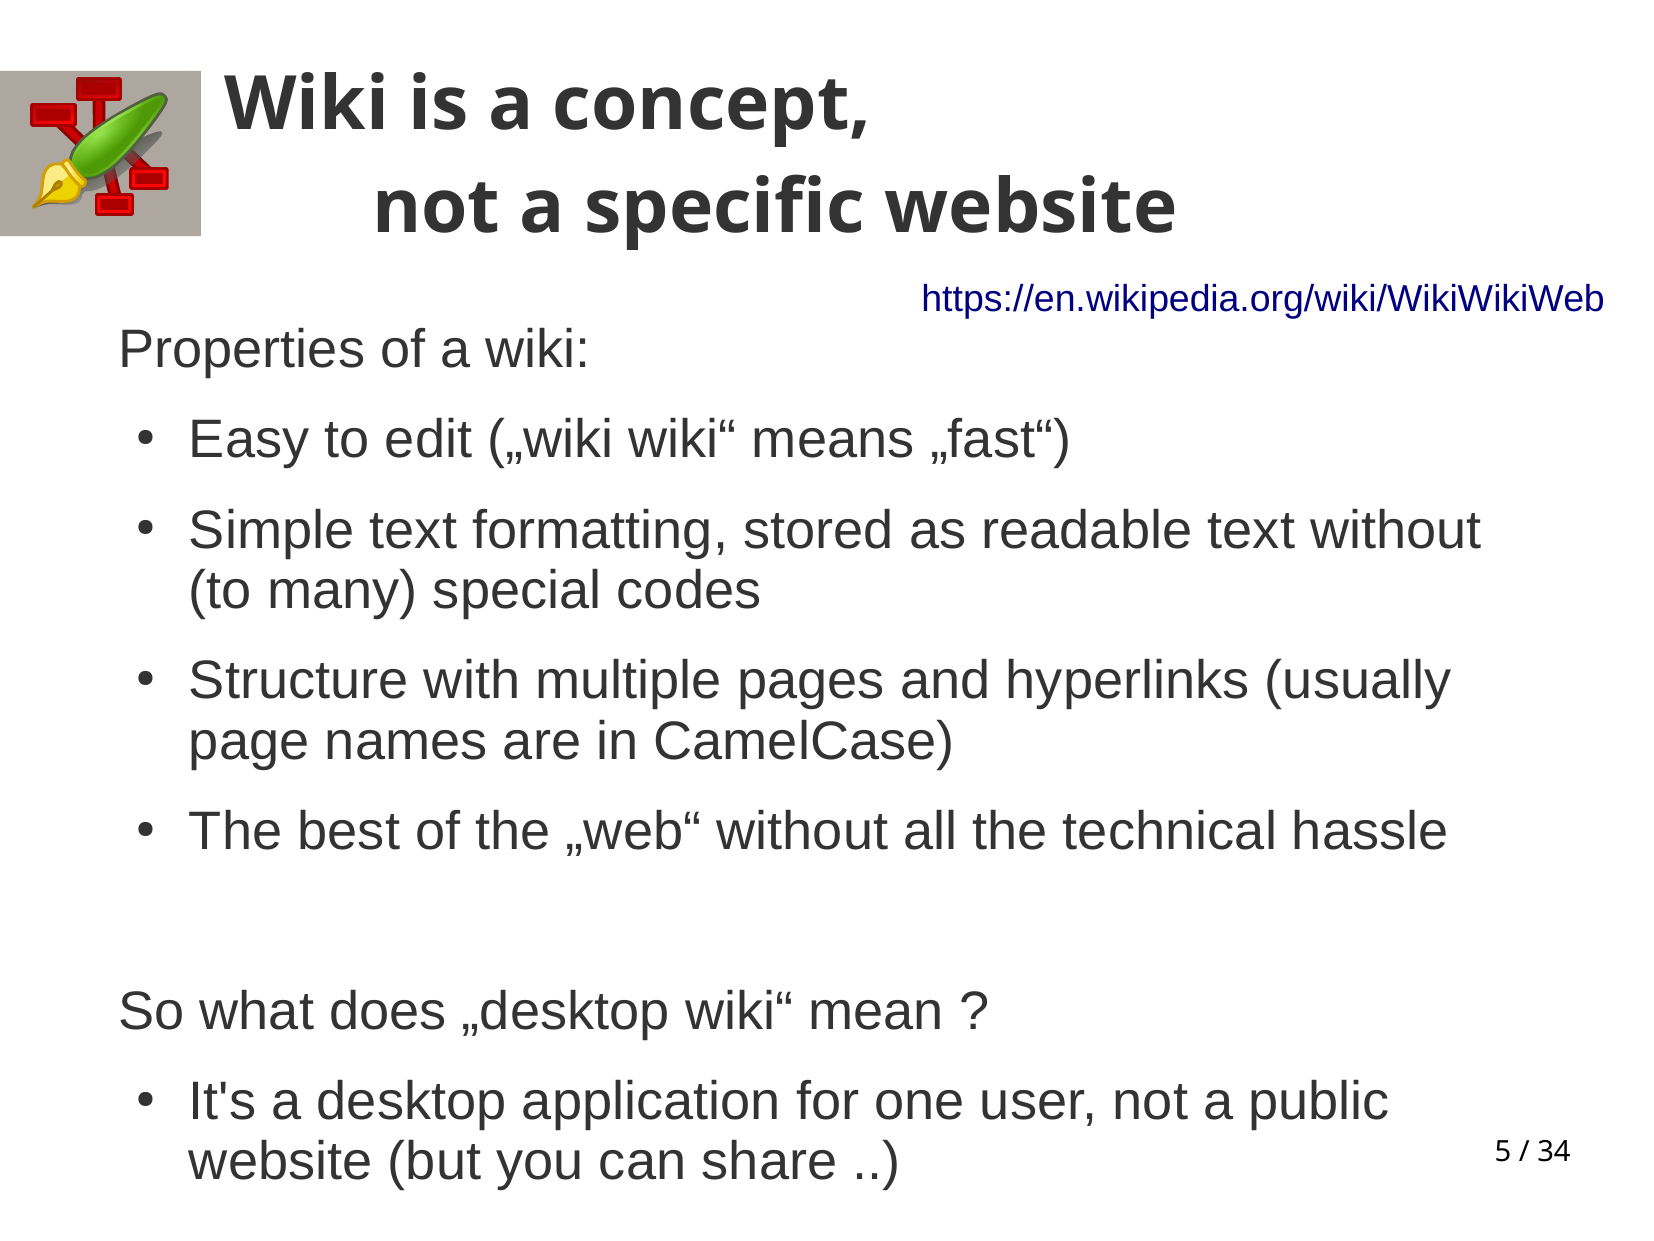

# Wiki is a concept, not a specific website
https://en.wikipedia.org/wiki/WikiWikiWeb
Properties of a wiki:
Easy to edit („wiki wiki“ means „fast“)
Simple text formatting, stored as readable text without (to many) special codes
Structure with multiple pages and hyperlinks (usually page names are in CamelCase)
The best of the „web“ without all the technical hassle
So what does „desktop wiki“ mean ?
It's a desktop application for one user, not a public website (but you can share ..)
5